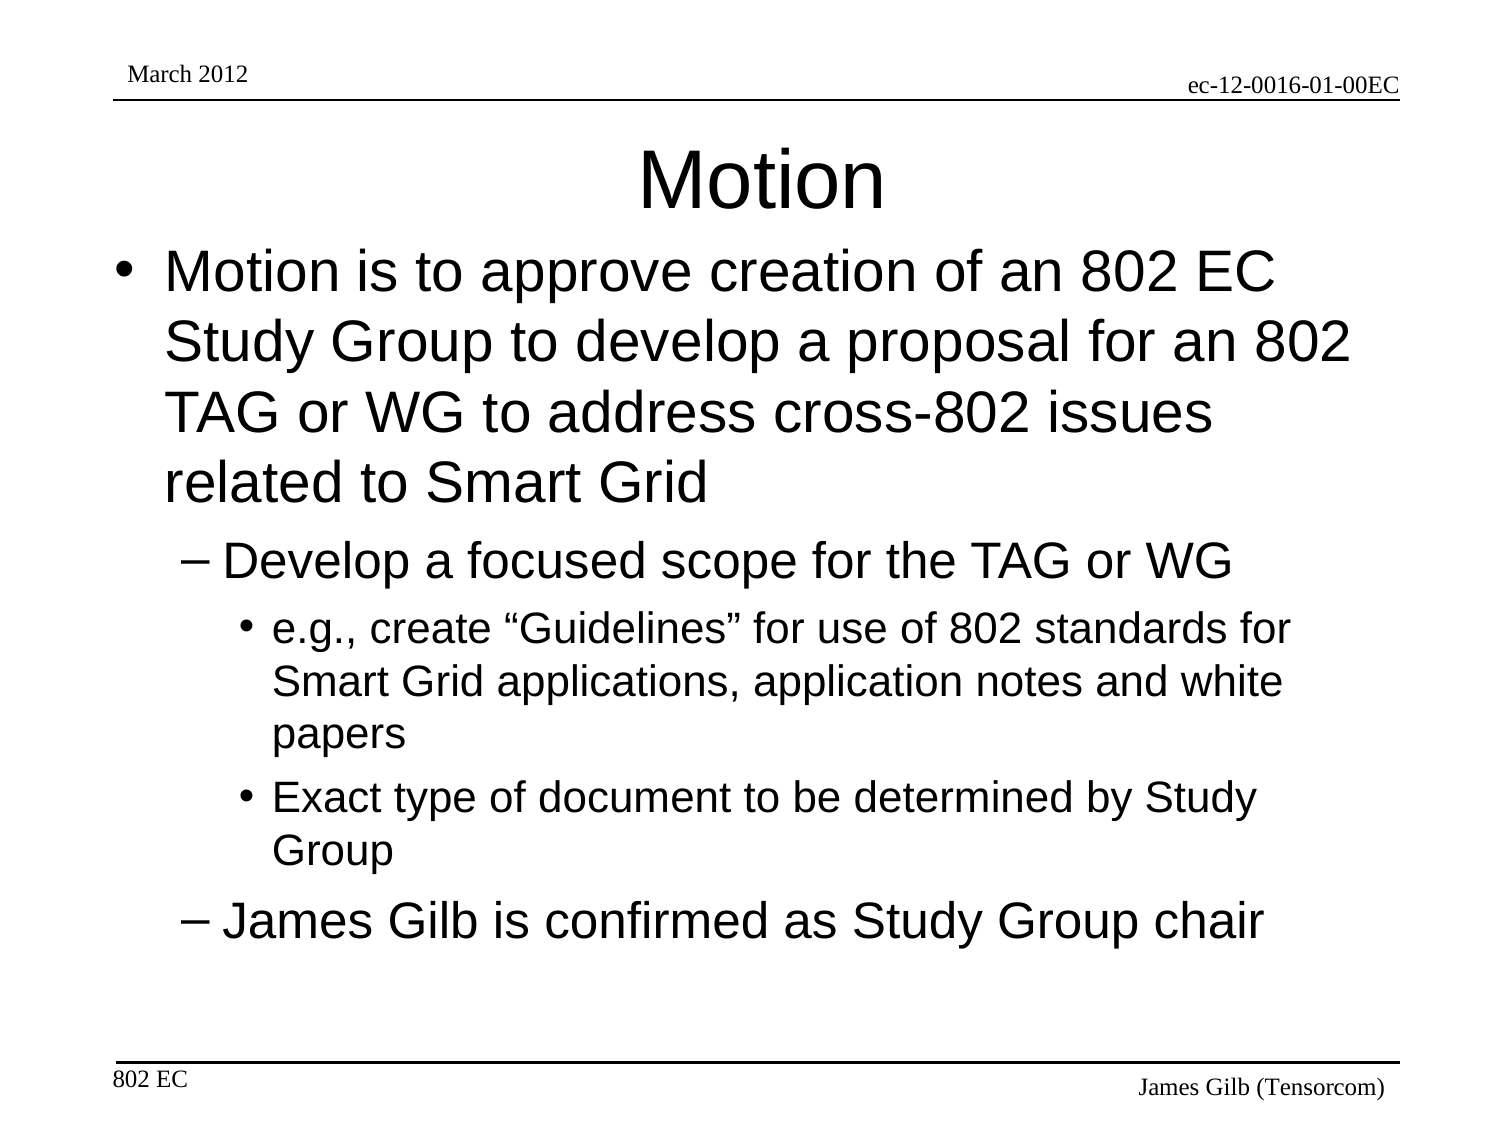

# Motion
Motion is to approve creation of an 802 EC Study Group to develop a proposal for an 802 TAG or WG to address cross-802 issues related to Smart Grid
Develop a focused scope for the TAG or WG
e.g., create “Guidelines” for use of 802 standards for Smart Grid applications, application notes and white papers
Exact type of document to be determined by Study Group
James Gilb is confirmed as Study Group chair